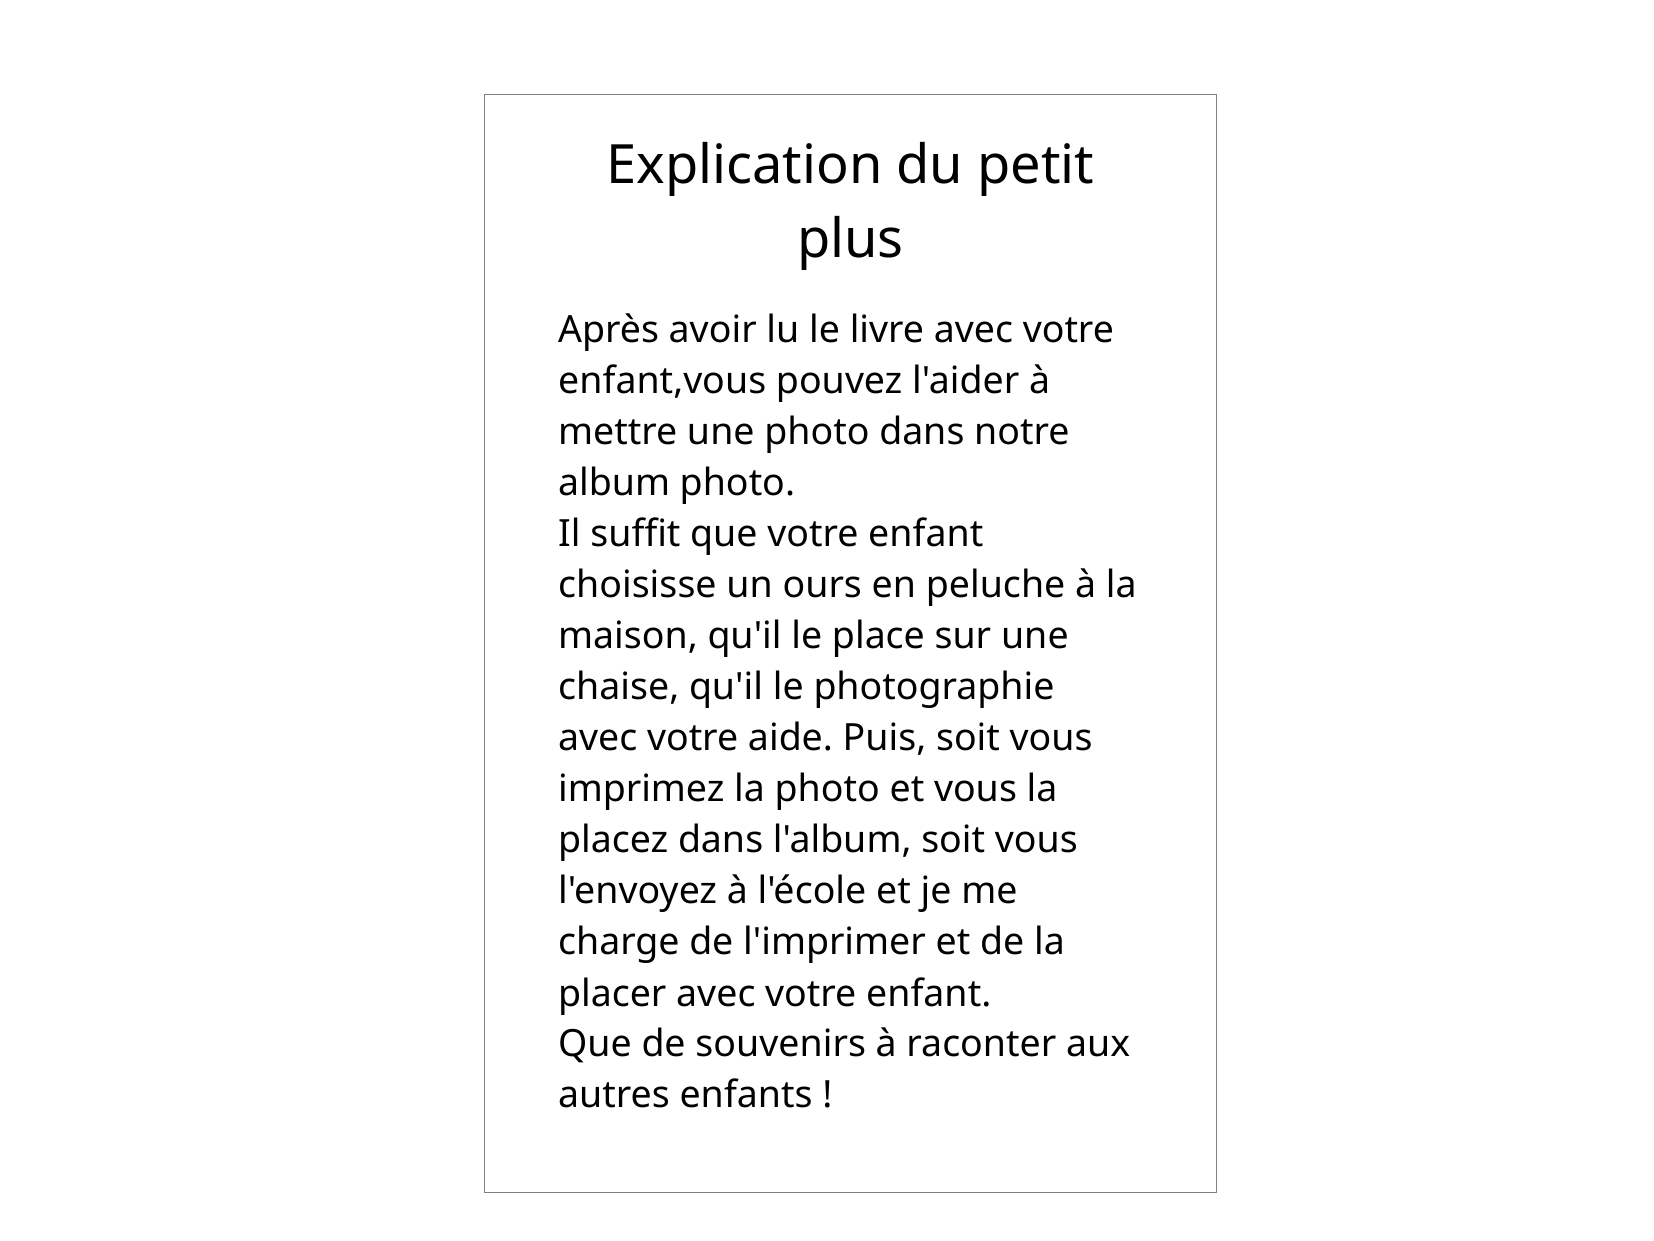

Explication du petit plus
Après avoir lu le livre avec votre enfant,vous pouvez l'aider à mettre une photo dans notre album photo.
Il suffit que votre enfant choisisse un ours en peluche à la maison, qu'il le place sur une chaise, qu'il le photographie avec votre aide. Puis, soit vous imprimez la photo et vous la placez dans l'album, soit vous l'envoyez à l'école et je me charge de l'imprimer et de la placer avec votre enfant.
Que de souvenirs à raconter aux autres enfants !